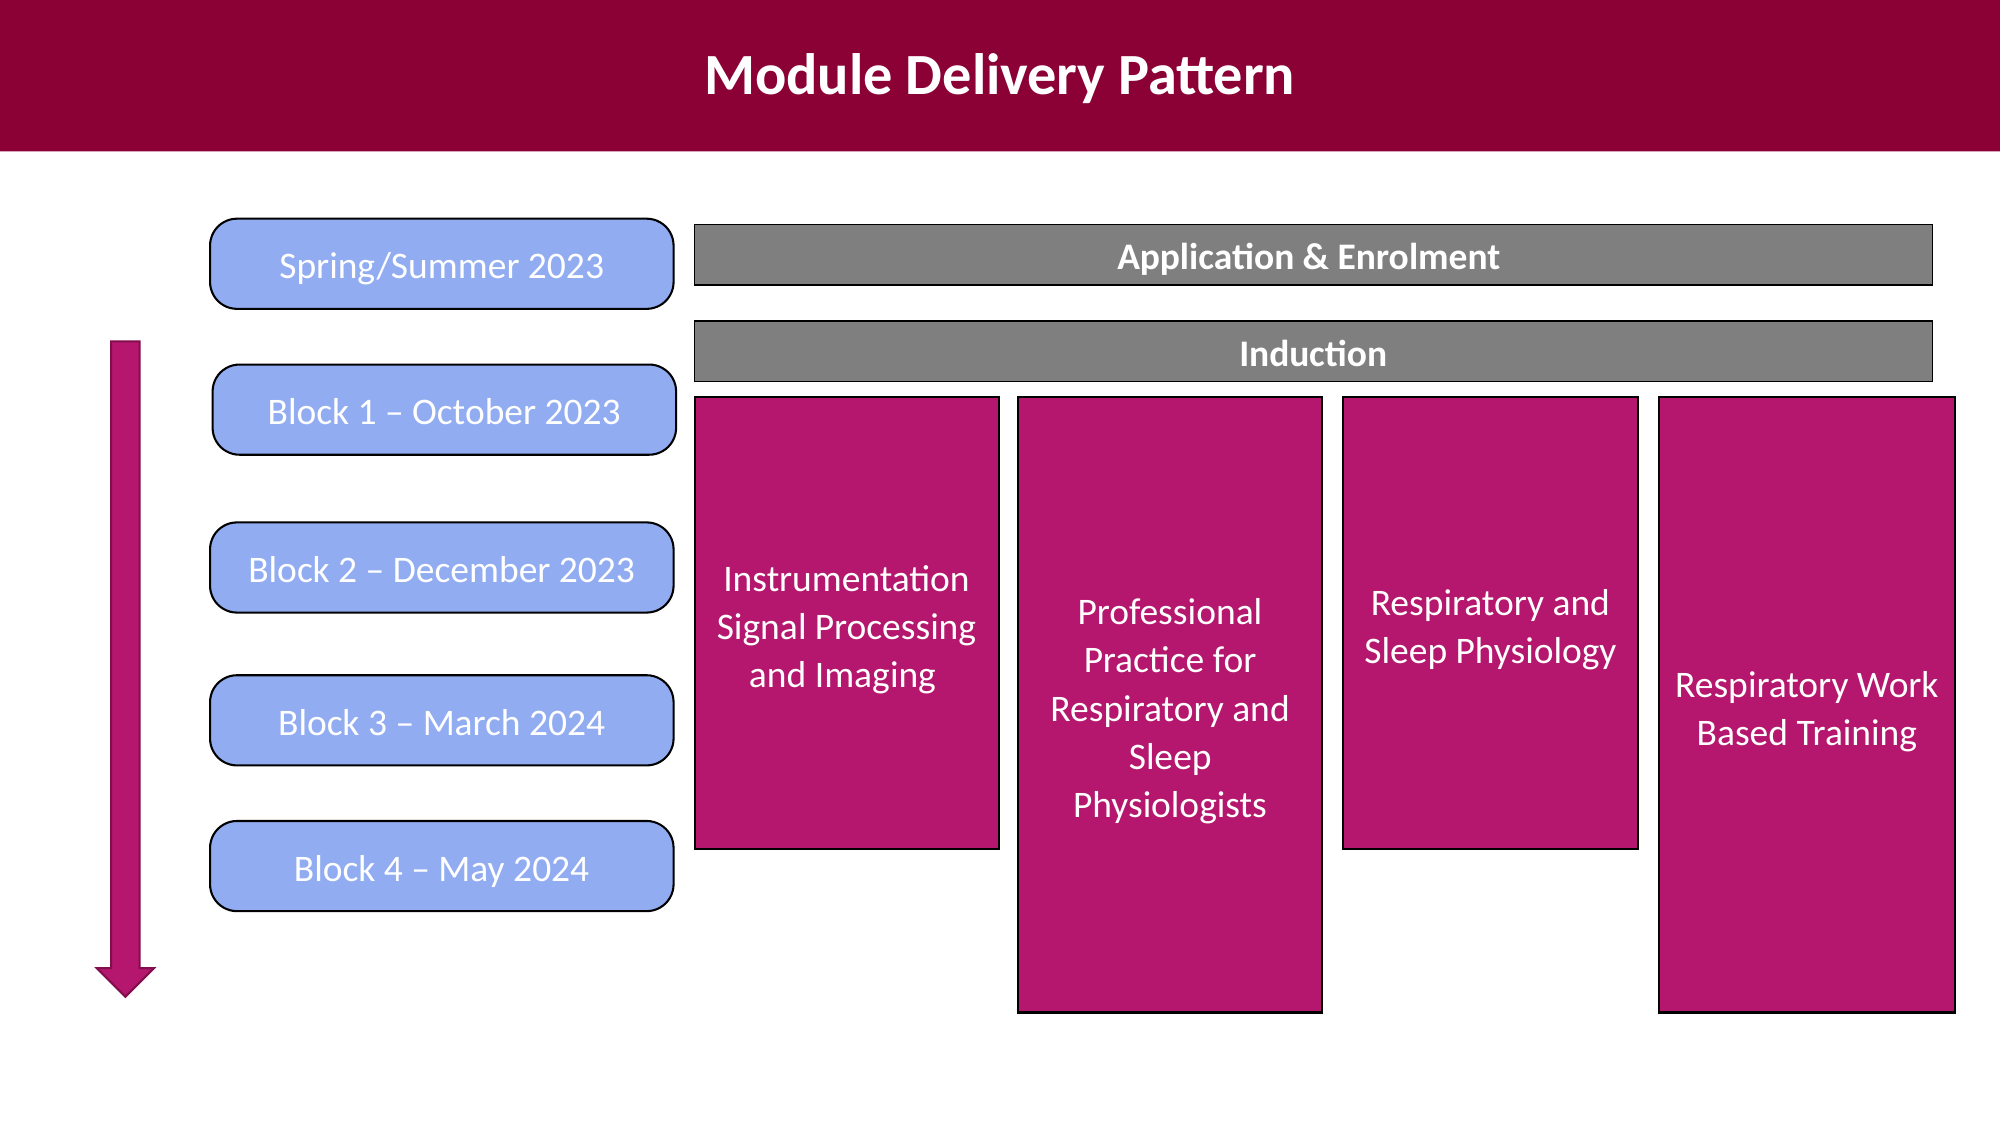

# Module Delivery Pattern
Spring/Summer 2023
Application & Enrolment
Induction
Block 1 – October 2023
Instrumentation Signal Processing and Imaging
Professional Practice for Respiratory and Sleep Physiologists
Respiratory and Sleep Physiology
Respiratory Work Based Training
Block 2 – December 2023
Block 3 – March 2024
Block 4 – May 2024